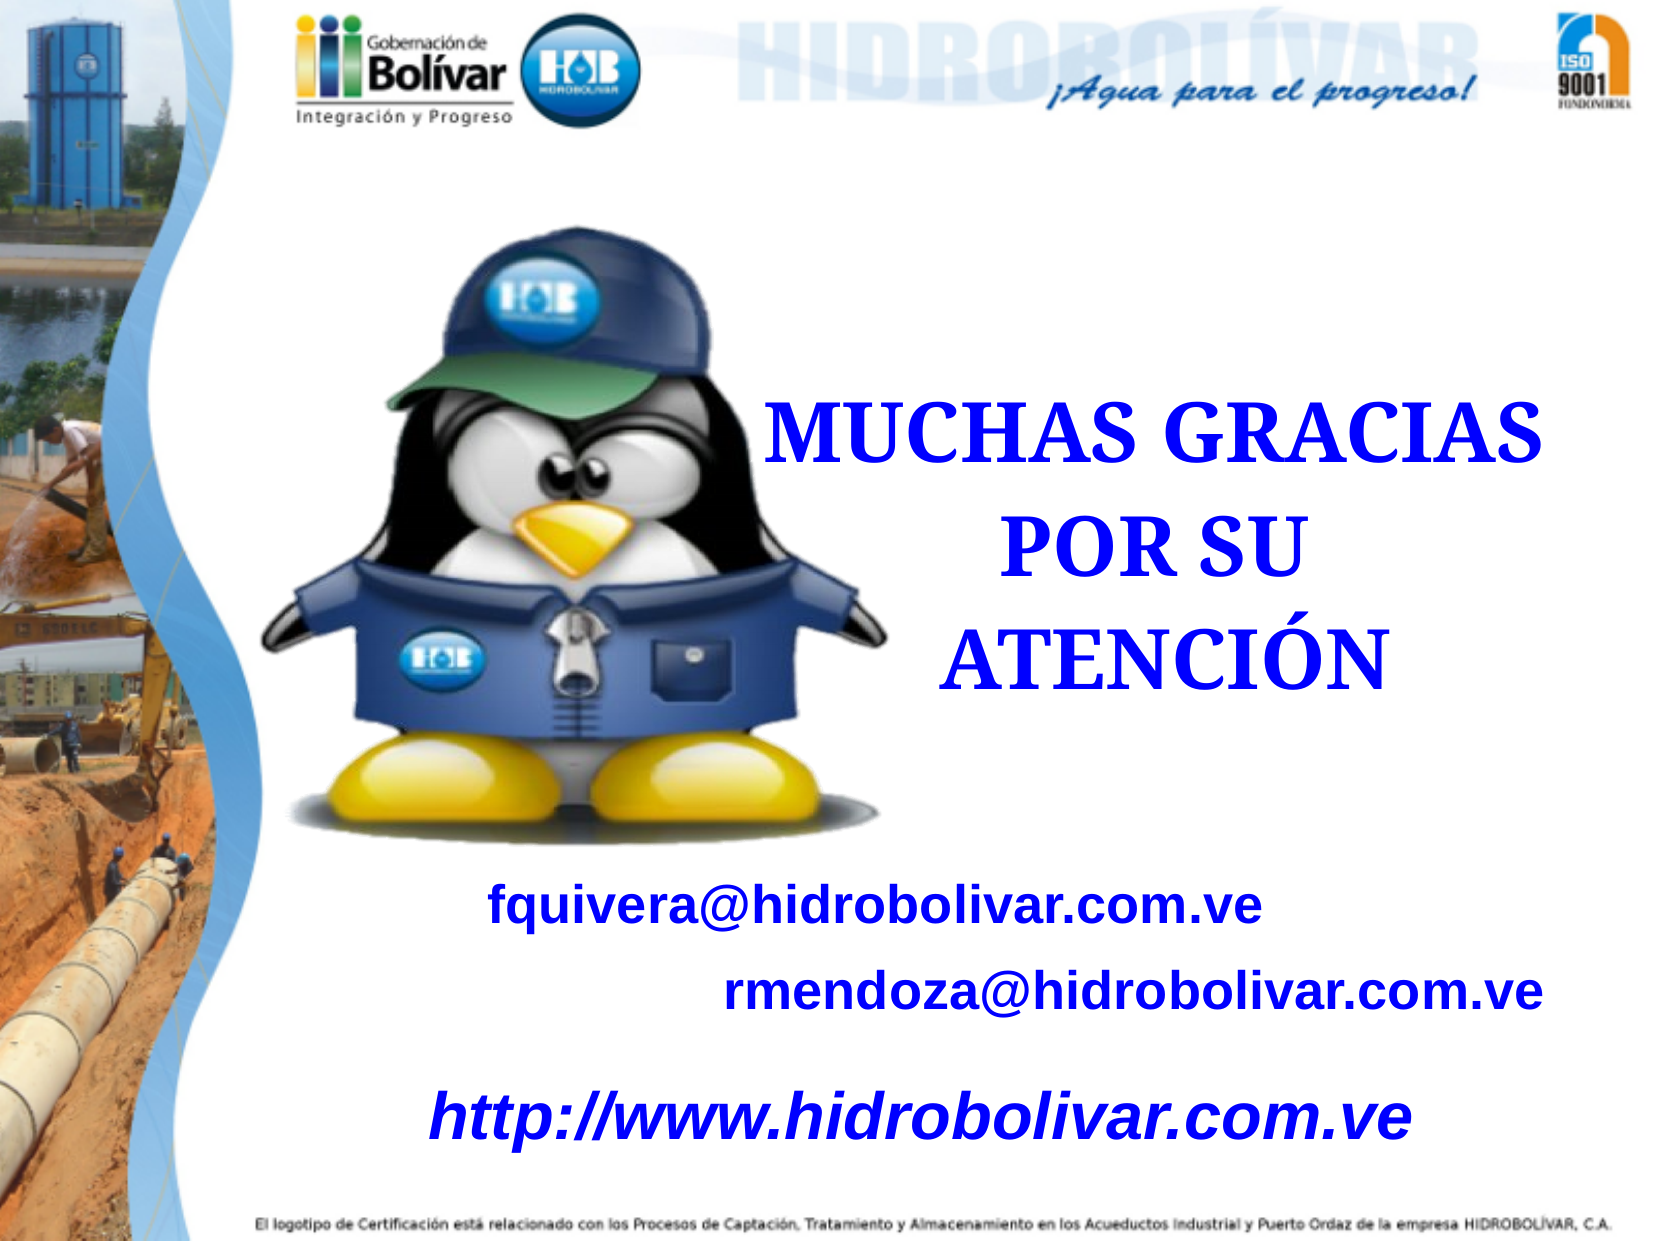

MUCHAS GRACIAS
POR SU
 ATENCIÓN
fquivera@hidrobolivar.com.ve
rmendoza@hidrobolivar.com.ve
http://www.hidrobolivar.com.ve